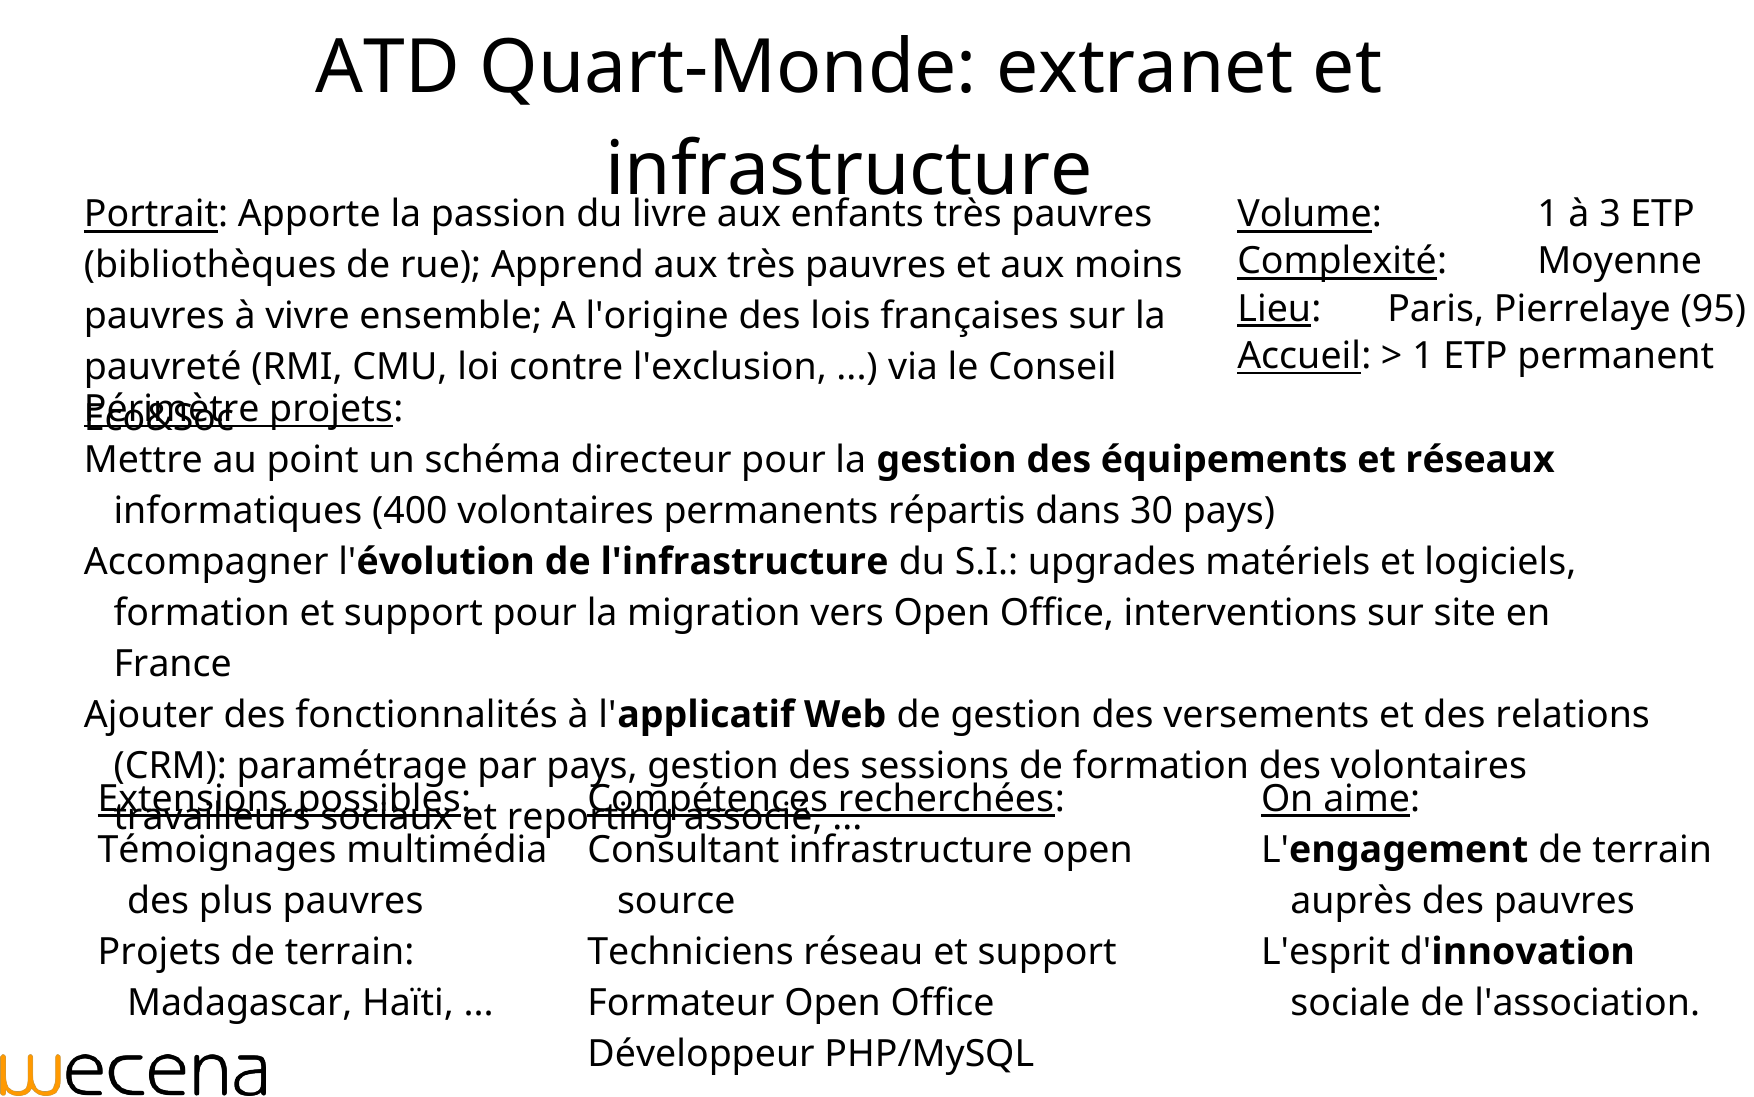

# ATD Quart-Monde: extranet et infrastructure
Portrait: Apporte la passion du livre aux enfants très pauvres (bibliothèques de rue); Apprend aux très pauvres et aux moins pauvres à vivre ensemble; A l'origine des lois françaises sur la pauvreté (RMI, CMU, loi contre l'exclusion, ...) via le Conseil Eco&Soc
Volume:		1 à 3 ETP
Complexité: 	Moyenne
Lieu: 	Paris, Pierrelaye (95)
Accueil: > 1 ETP permanent
Périmètre projets:
Mettre au point un schéma directeur pour la gestion des équipements et réseaux informatiques (400 volontaires permanents répartis dans 30 pays)
Accompagner l'évolution de l'infrastructure du S.I.: upgrades matériels et logiciels, formation et support pour la migration vers Open Office, interventions sur site en France
Ajouter des fonctionnalités à l'applicatif Web de gestion des versements et des relations (CRM): paramétrage par pays, gestion des sessions de formation des volontaires travailleurs sociaux et reporting associé, ...
Extensions possibles:
Témoignages multimédia
des plus pauvres
Projets de terrain:
Madagascar, Haïti, ...
Compétences recherchées:
Consultant infrastructure open
source
Techniciens réseau et support
Formateur Open Office
Développeur PHP/MySQL
On aime:
L'engagement de terrain
auprès des pauvres
L'esprit d'innovation
sociale de l'association.